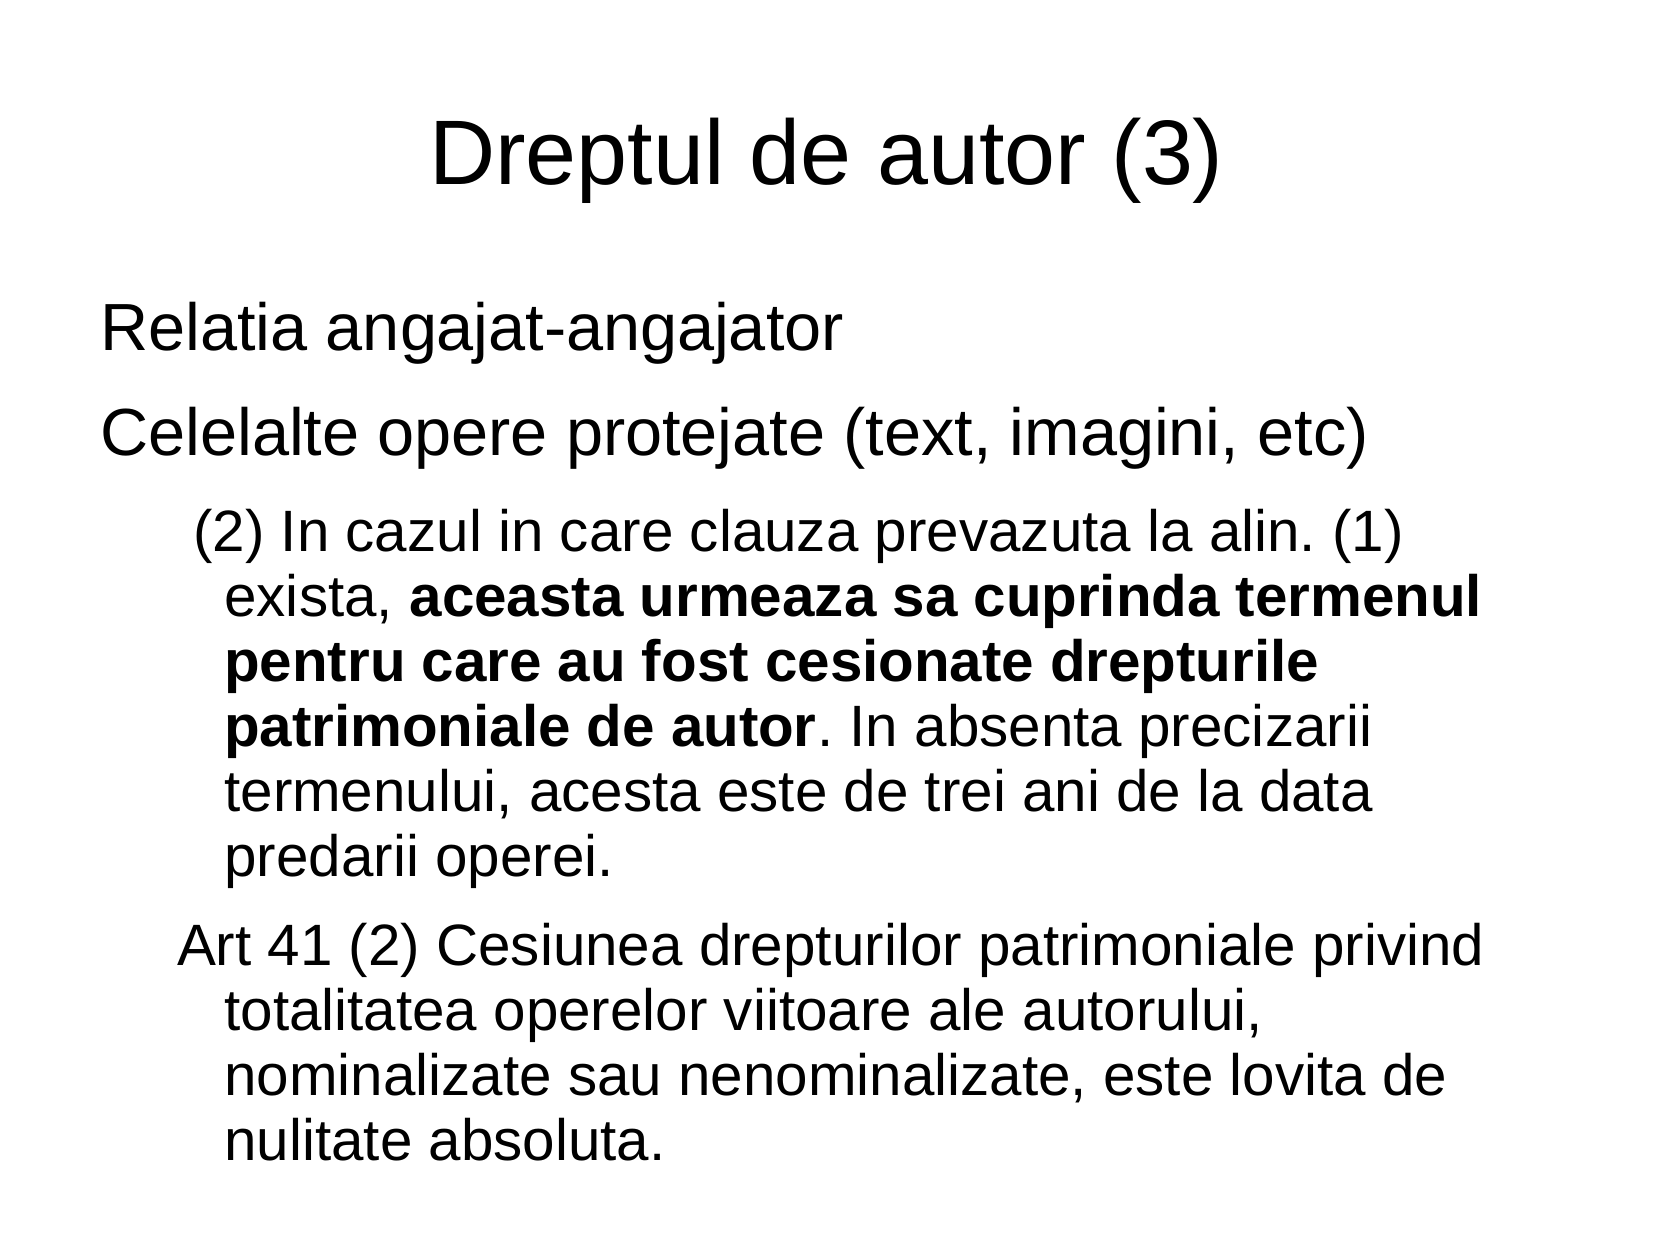

# Dreptul de autor (3)
Relatia angajat-angajator
Celelalte opere protejate (text, imagini, etc)
 (2) In cazul in care clauza prevazuta la alin. (1) exista, aceasta urmeaza sa cuprinda termenul pentru care au fost cesionate drepturile patrimoniale de autor. In absenta precizarii termenului, acesta este de trei ani de la data predarii operei.
Art 41 (2) Cesiunea drepturilor patrimoniale privind totalitatea operelor viitoare ale autorului, nominalizate sau nenominalizate, este lovita de nulitate absoluta.